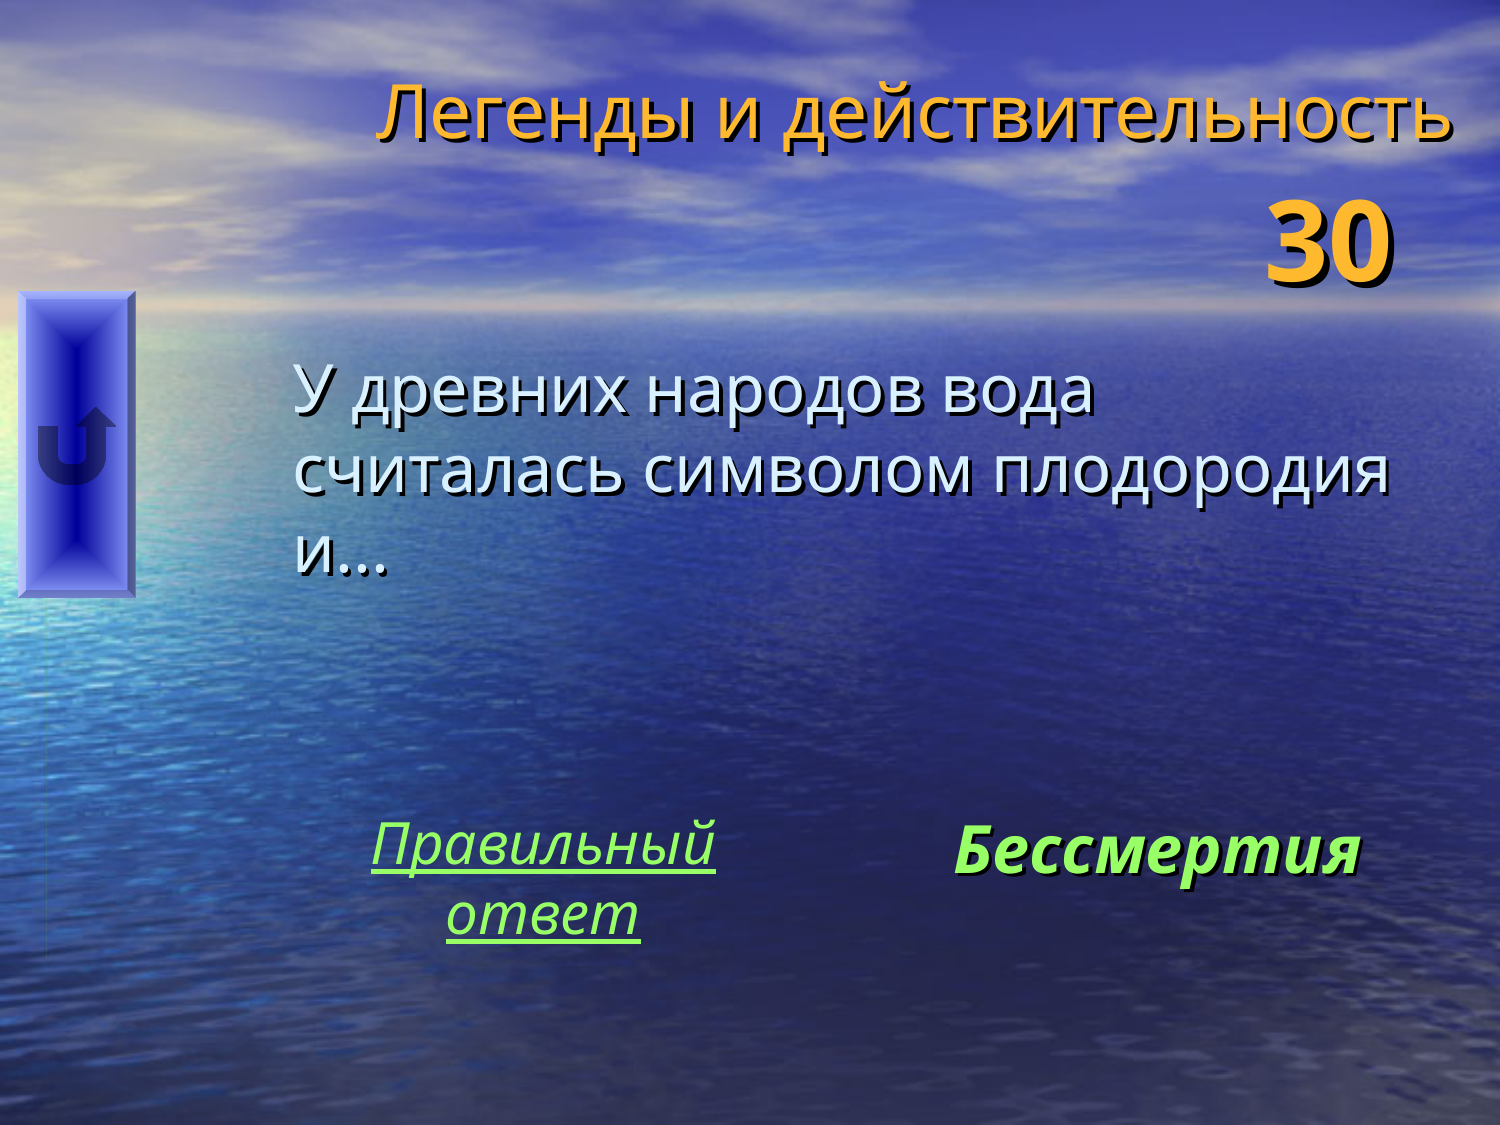

# Легенды и действительность
30
У древних народов вода считалась символом плодородия и...
Бессмертия
Правильный ответ